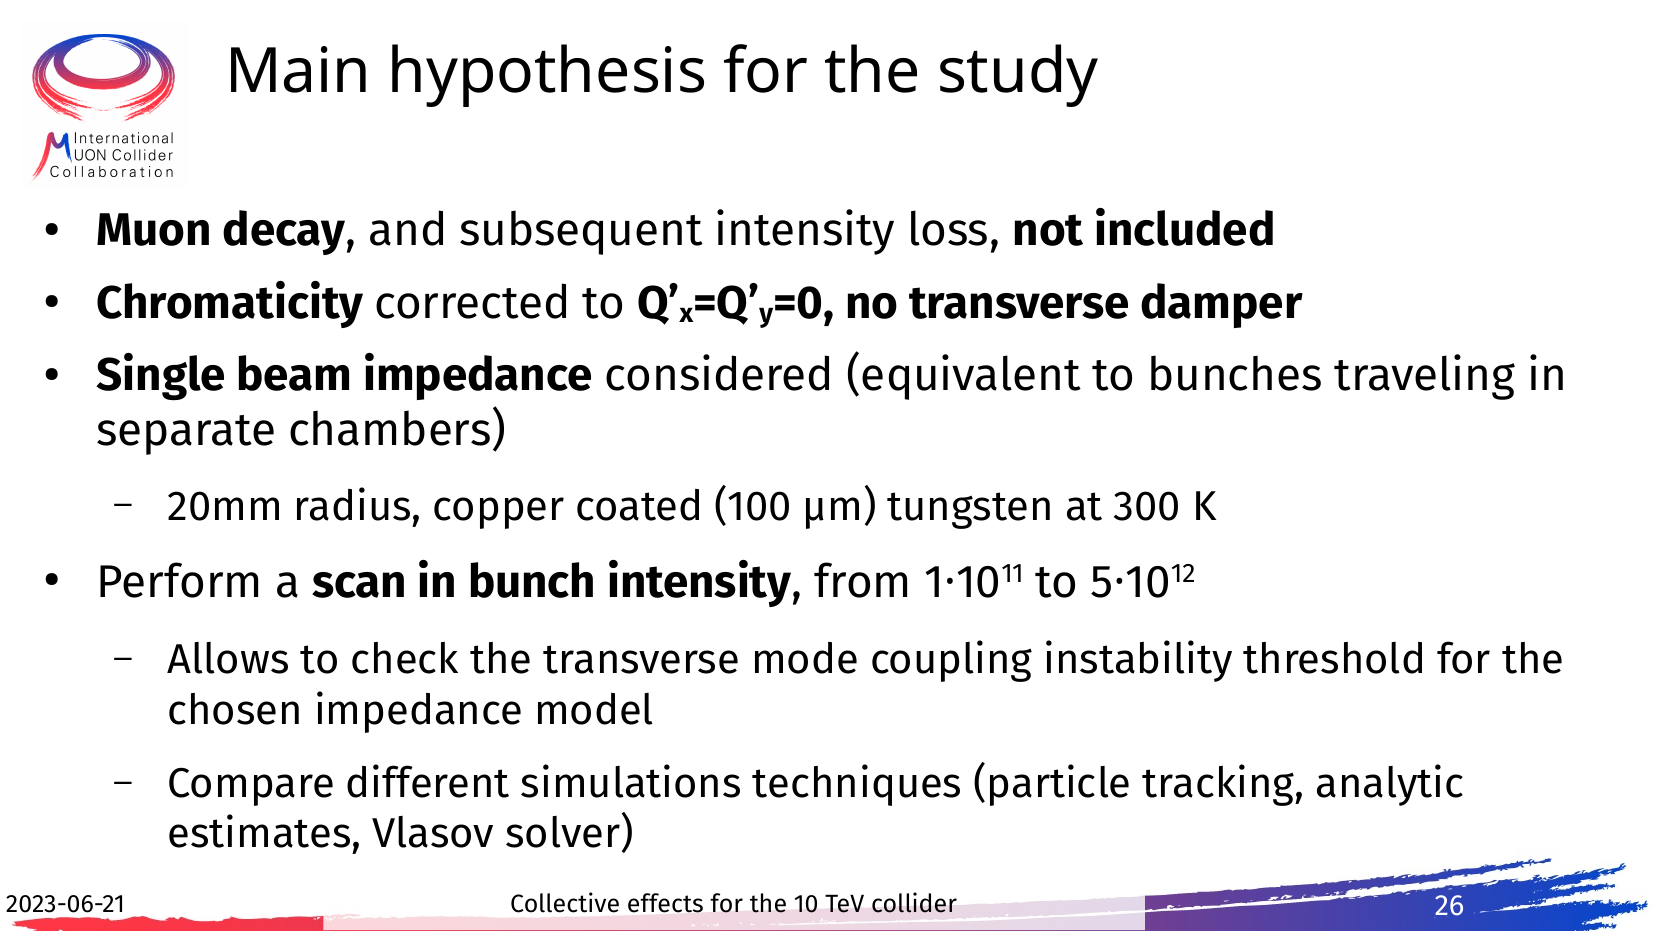

Main hypothesis for the study
# Muon decay, and subsequent intensity loss, not included
Chromaticity corrected to Q’x=Q’y=0, no transverse damper
Single beam impedance considered (equivalent to bunches traveling in separate chambers)
20mm radius, copper coated (100 μm) tungsten at 300 K
Perform a scan in bunch intensity, from 1·1011 to 5·1012
Allows to check the transverse mode coupling instability threshold for the chosen impedance model
Compare different simulations techniques (particle tracking, analytic estimates, Vlasov solver)
2023-06-21
Collective effects for the 10 TeV collider
26